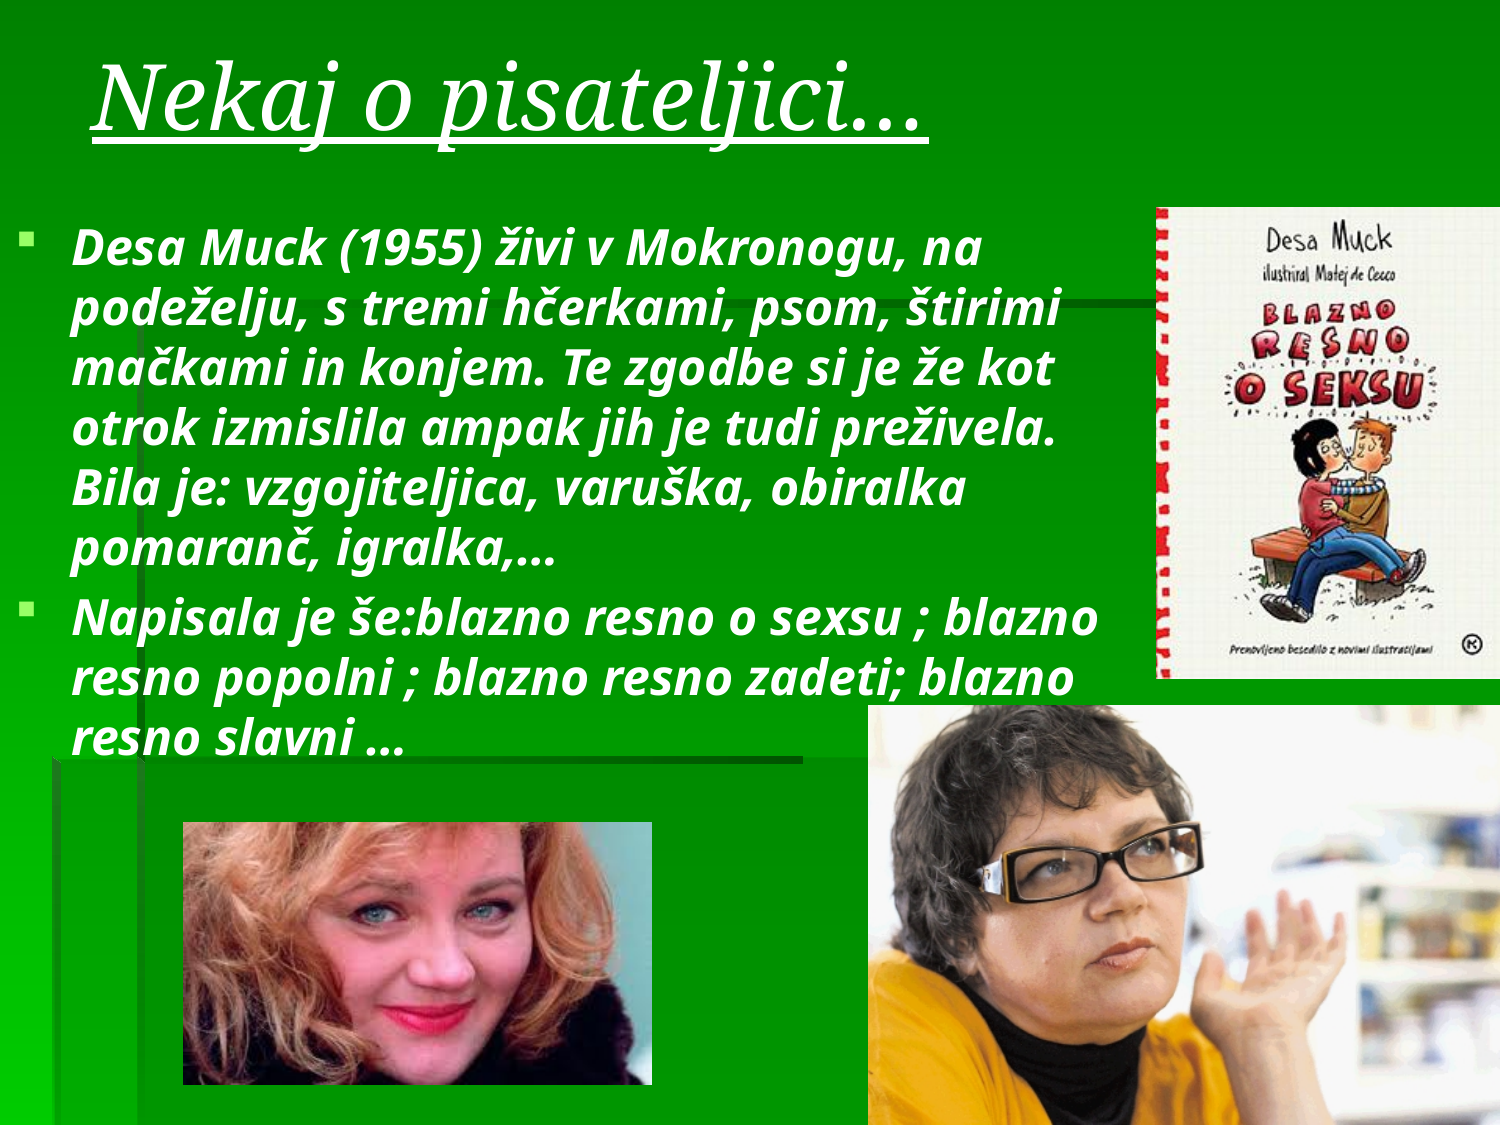

# Nekaj o pisateljici…
Desa Muck (1955) živi v Mokronogu, na podeželju, s tremi hčerkami, psom, štirimi mačkami in konjem. Te zgodbe si je že kot otrok izmislila ampak jih je tudi preživela. Bila je: vzgojiteljica, varuška, obiralka pomaranč, igralka,…
Napisala je še:blazno resno o sexsu ; blazno resno popolni ; blazno resno zadeti; blazno resno slavni …